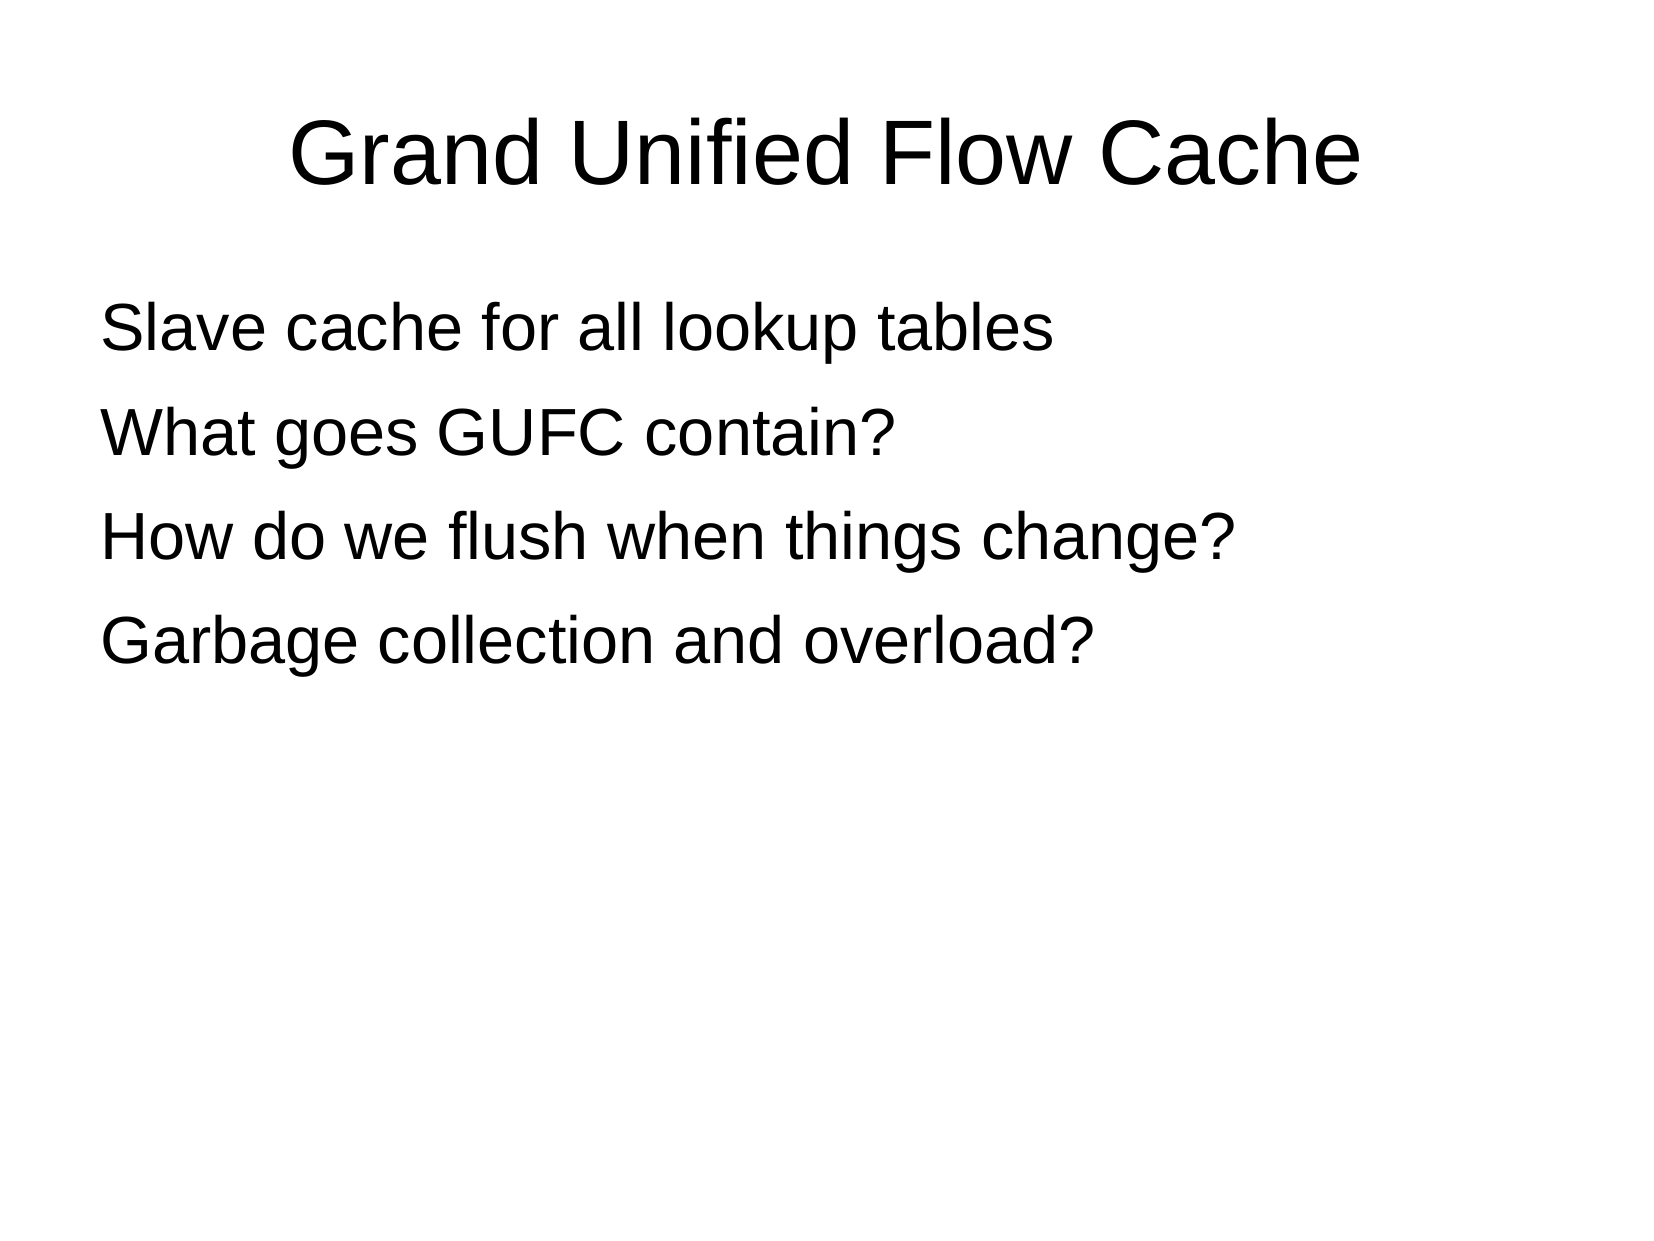

# Grand Unified Flow Cache
Slave cache for all lookup tables
What goes GUFC contain?
How do we flush when things change?
Garbage collection and overload?